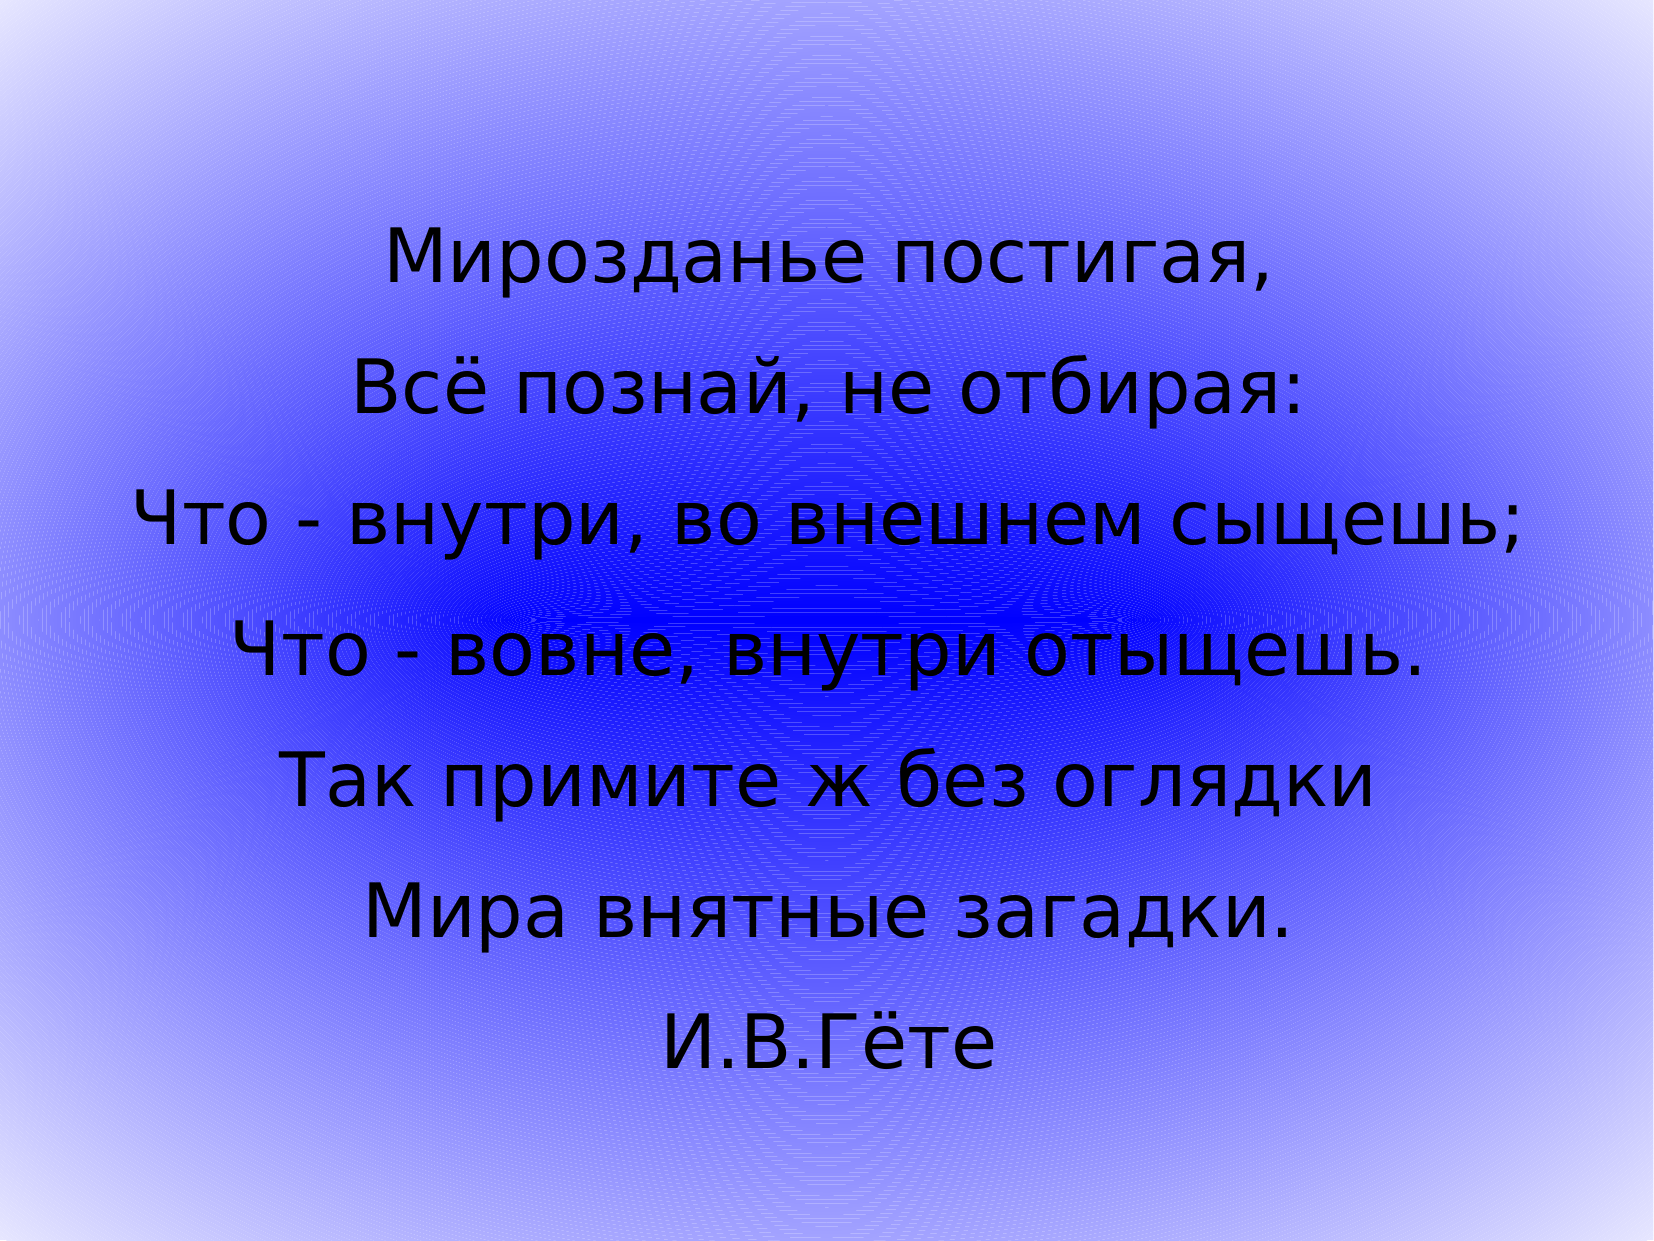

Мирозданье постигая,
Всё познай, не отбирая:
Что - внутри, во внешнем сыщешь;
Что - вовне, внутри отыщешь.
Так примите ж без оглядки
Мира внятные загадки.
И.В.Гёте